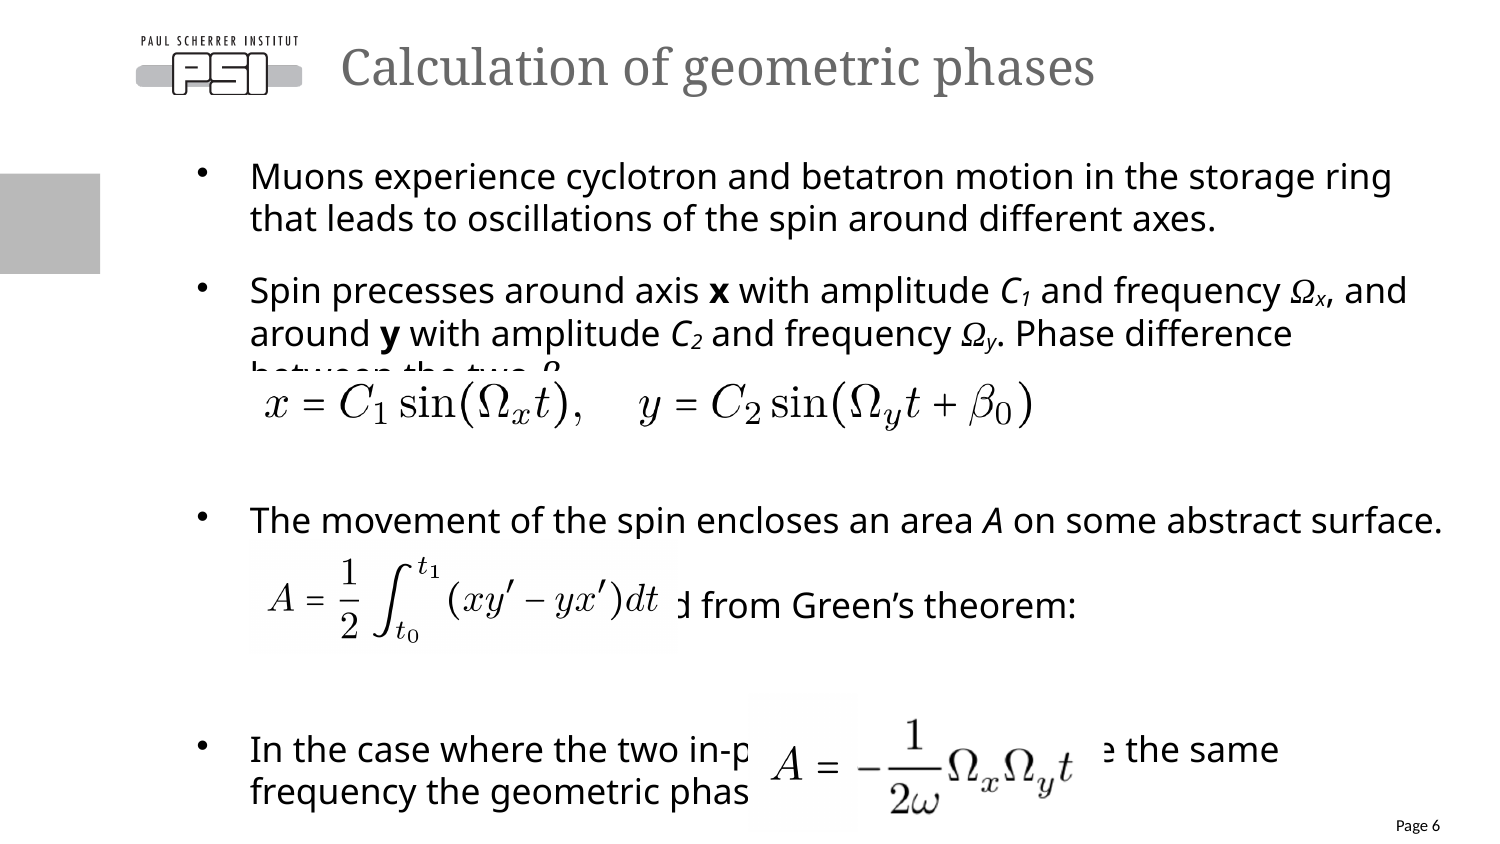

Calculation of geometric phases
# Muons experience cyclotron and betatron motion in the storage ring that leads to oscillations of the spin around different axes.
Spin precesses around axis x with amplitude C1 and frequency Ωx, and around y with amplitude C2 and frequency Ωy. Phase difference between the two β0.
The movement of the spin encloses an area A on some abstract surface.
The area can be calculated from Green’s theorem:
In the case where the two in-phase oscillations have the same frequency the geometric phase is:
Page